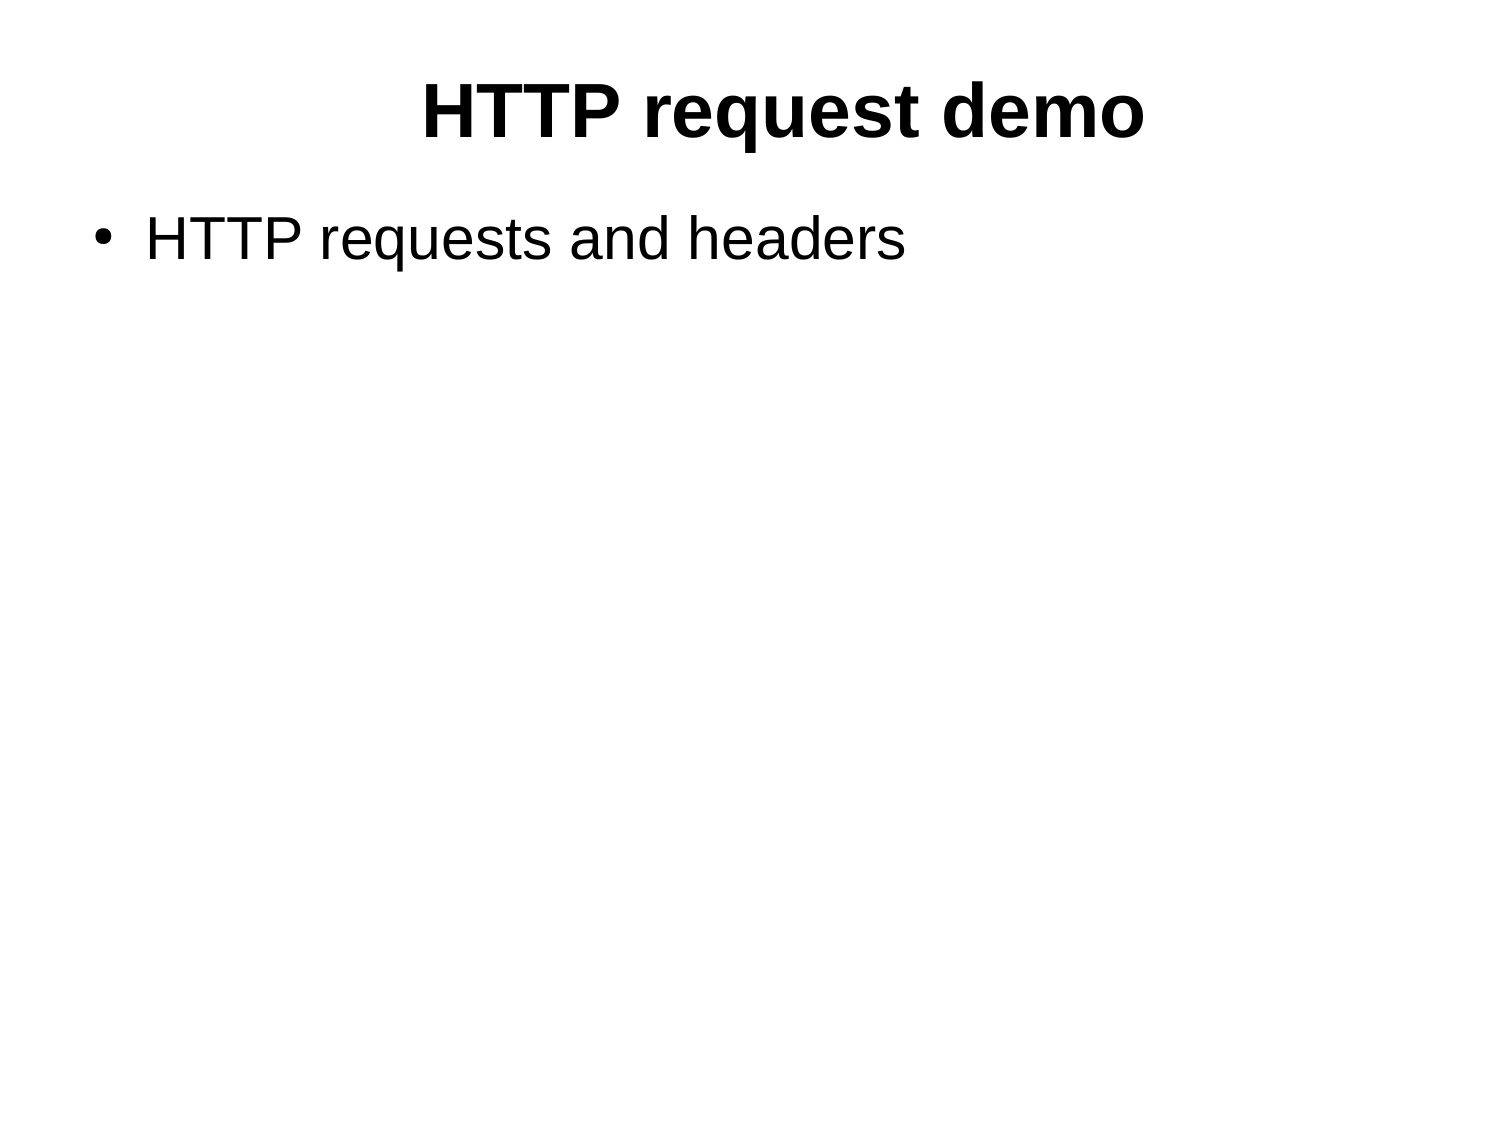

# HTTP request demo
HTTP requests and headers